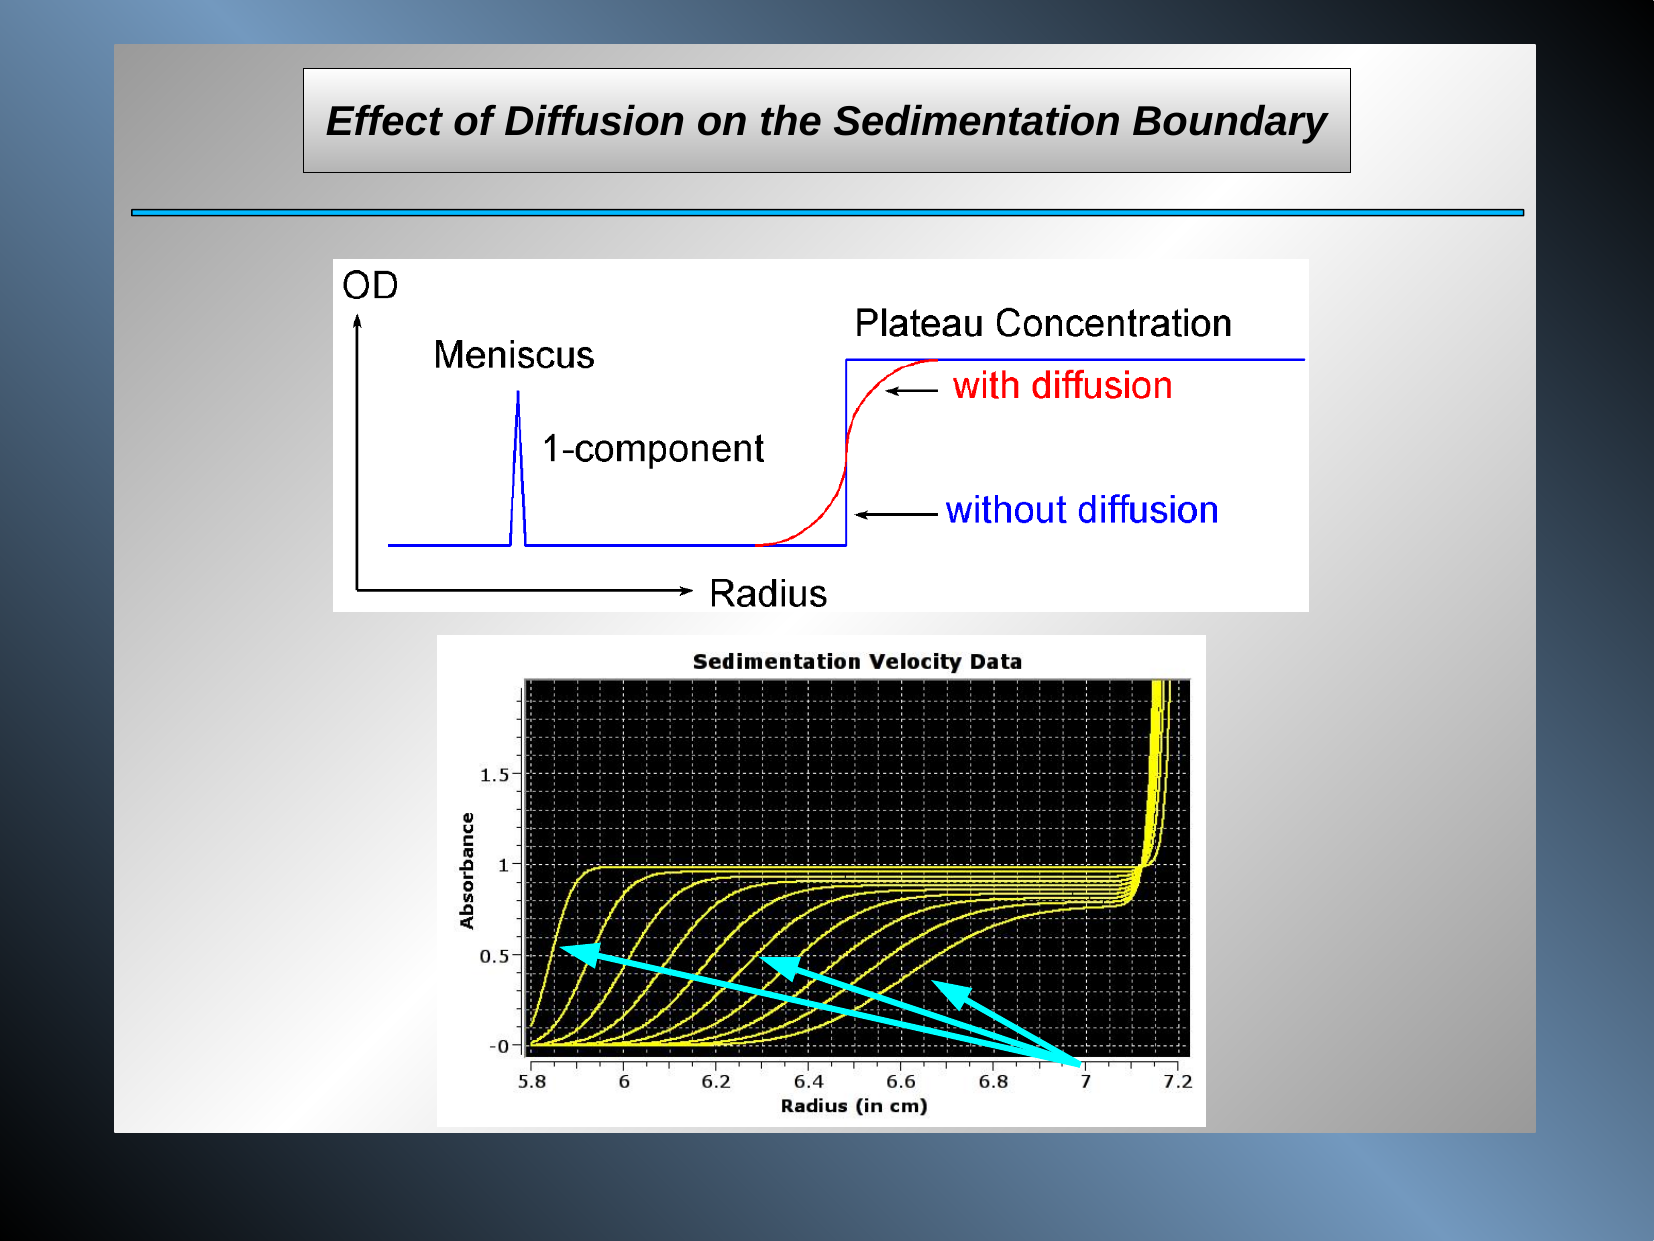

Effect of Diffusion on the Sedimentation Boundary